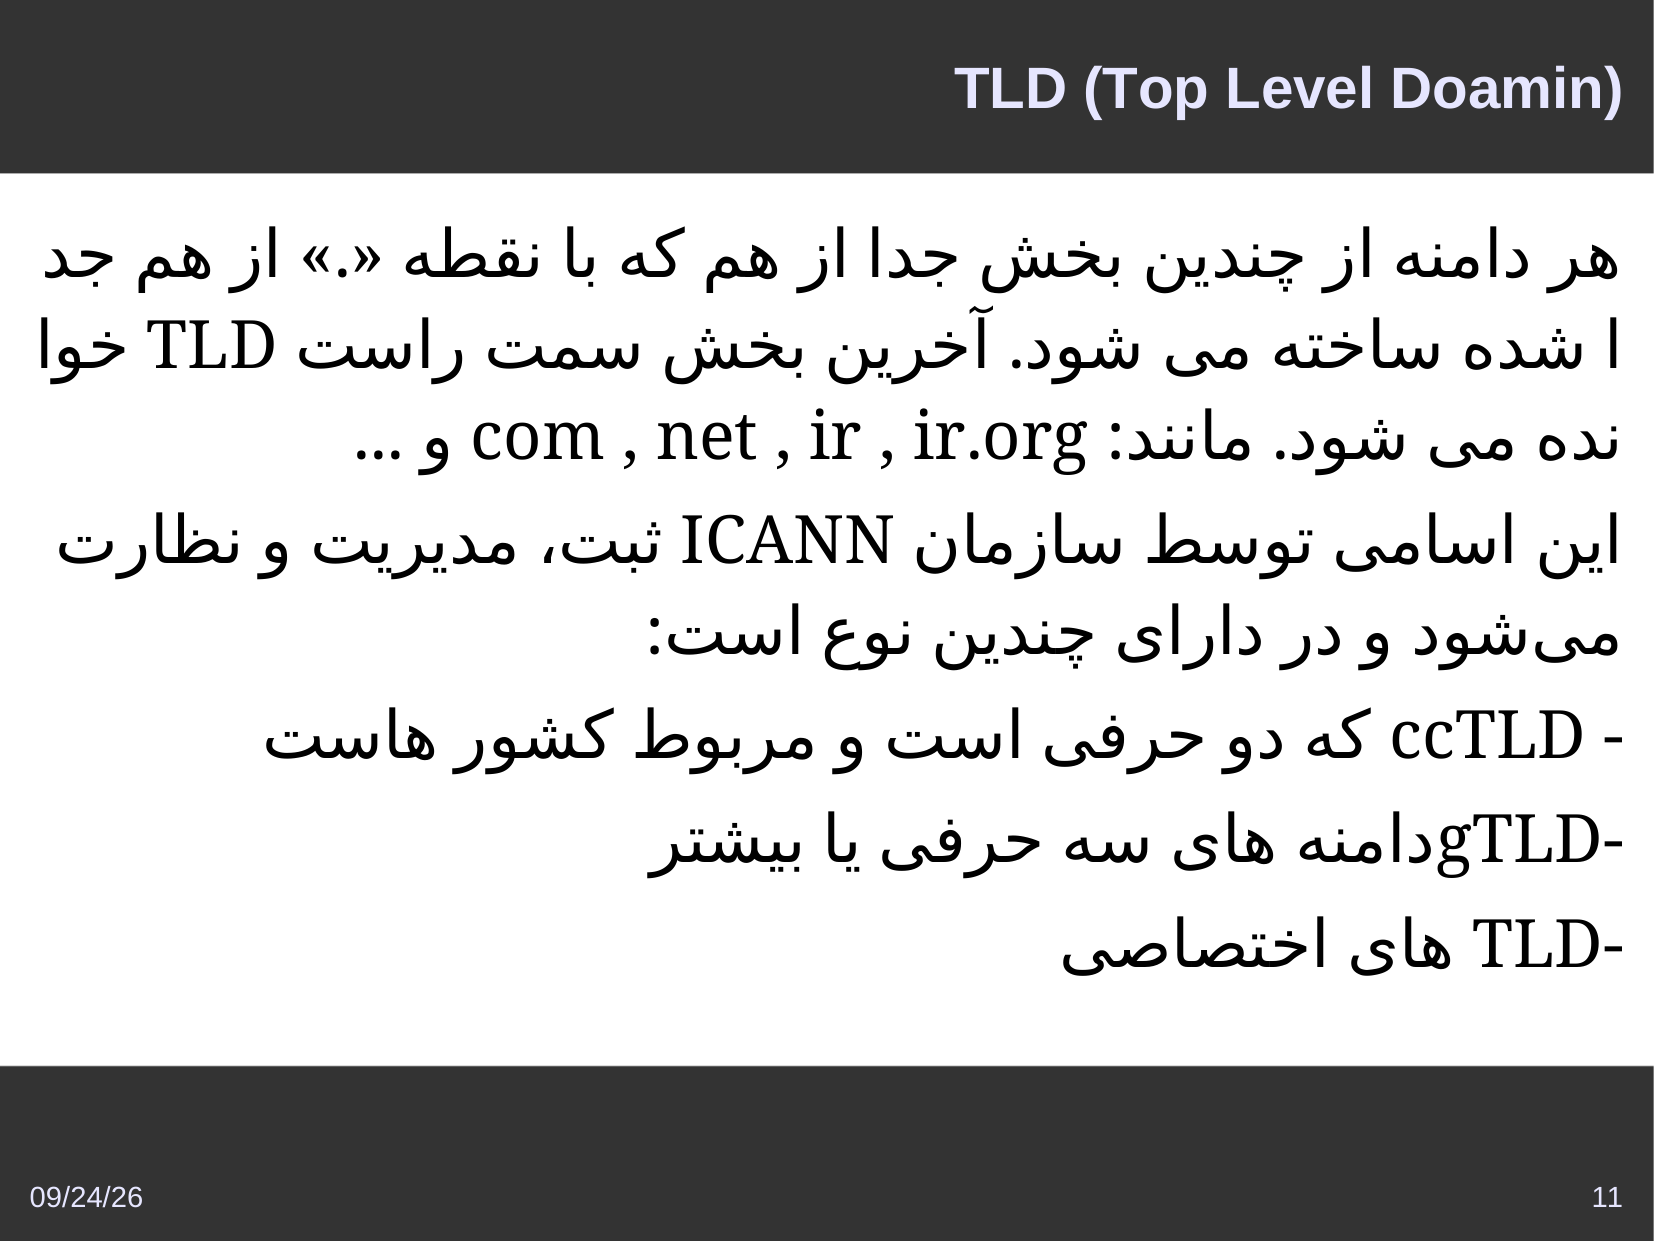

# TLD (Top Level Doamin)
هر دامنه از چندین بخش جدا از هم که با نقطه «.» از هم جدا شده ساخته می شود. آخرین بخش سمت راست TLD خوانده می شود. مانند: com , net , ir , ir.org و ...
این اسامی توسط سازمان ICANN ثبت، مدیریت و نظارت می‌شود و در دارای چندین نوع است:
- ccTLD که دو حرفی است و مربوط کشور هاست
-gTLDدامنه های سه حرفی یا بیشتر
-TLD های اختصاصی
11